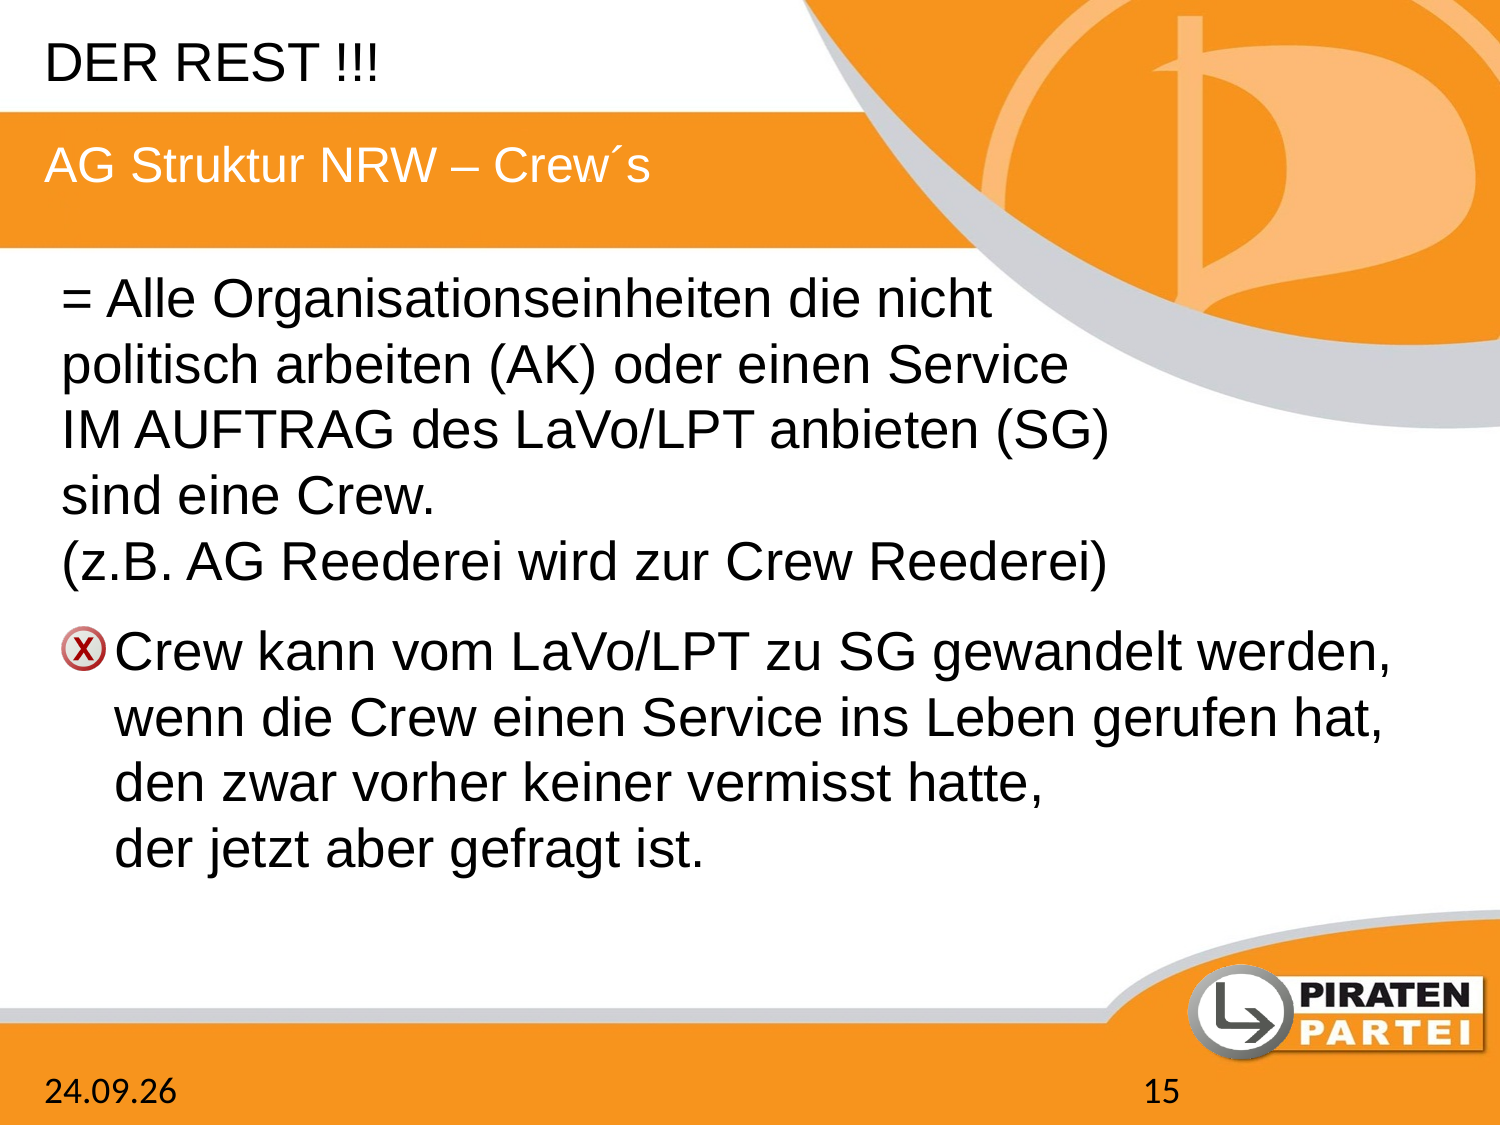

DER REST !!!
AG Struktur NRW – Crew´s
# = Alle Organisationseinheiten die nicht politisch arbeiten (AK) oder einen Service IM AUFTRAG des LaVo/LPT anbieten (SG) sind eine Crew. (z.B. AG Reederei wird zur Crew Reederei)
Crew kann vom LaVo/LPT zu SG gewandelt werden,
wenn die Crew einen Service ins Leben gerufen hat,
den zwar vorher keiner vermisst hatte,
der jetzt aber gefragt ist.